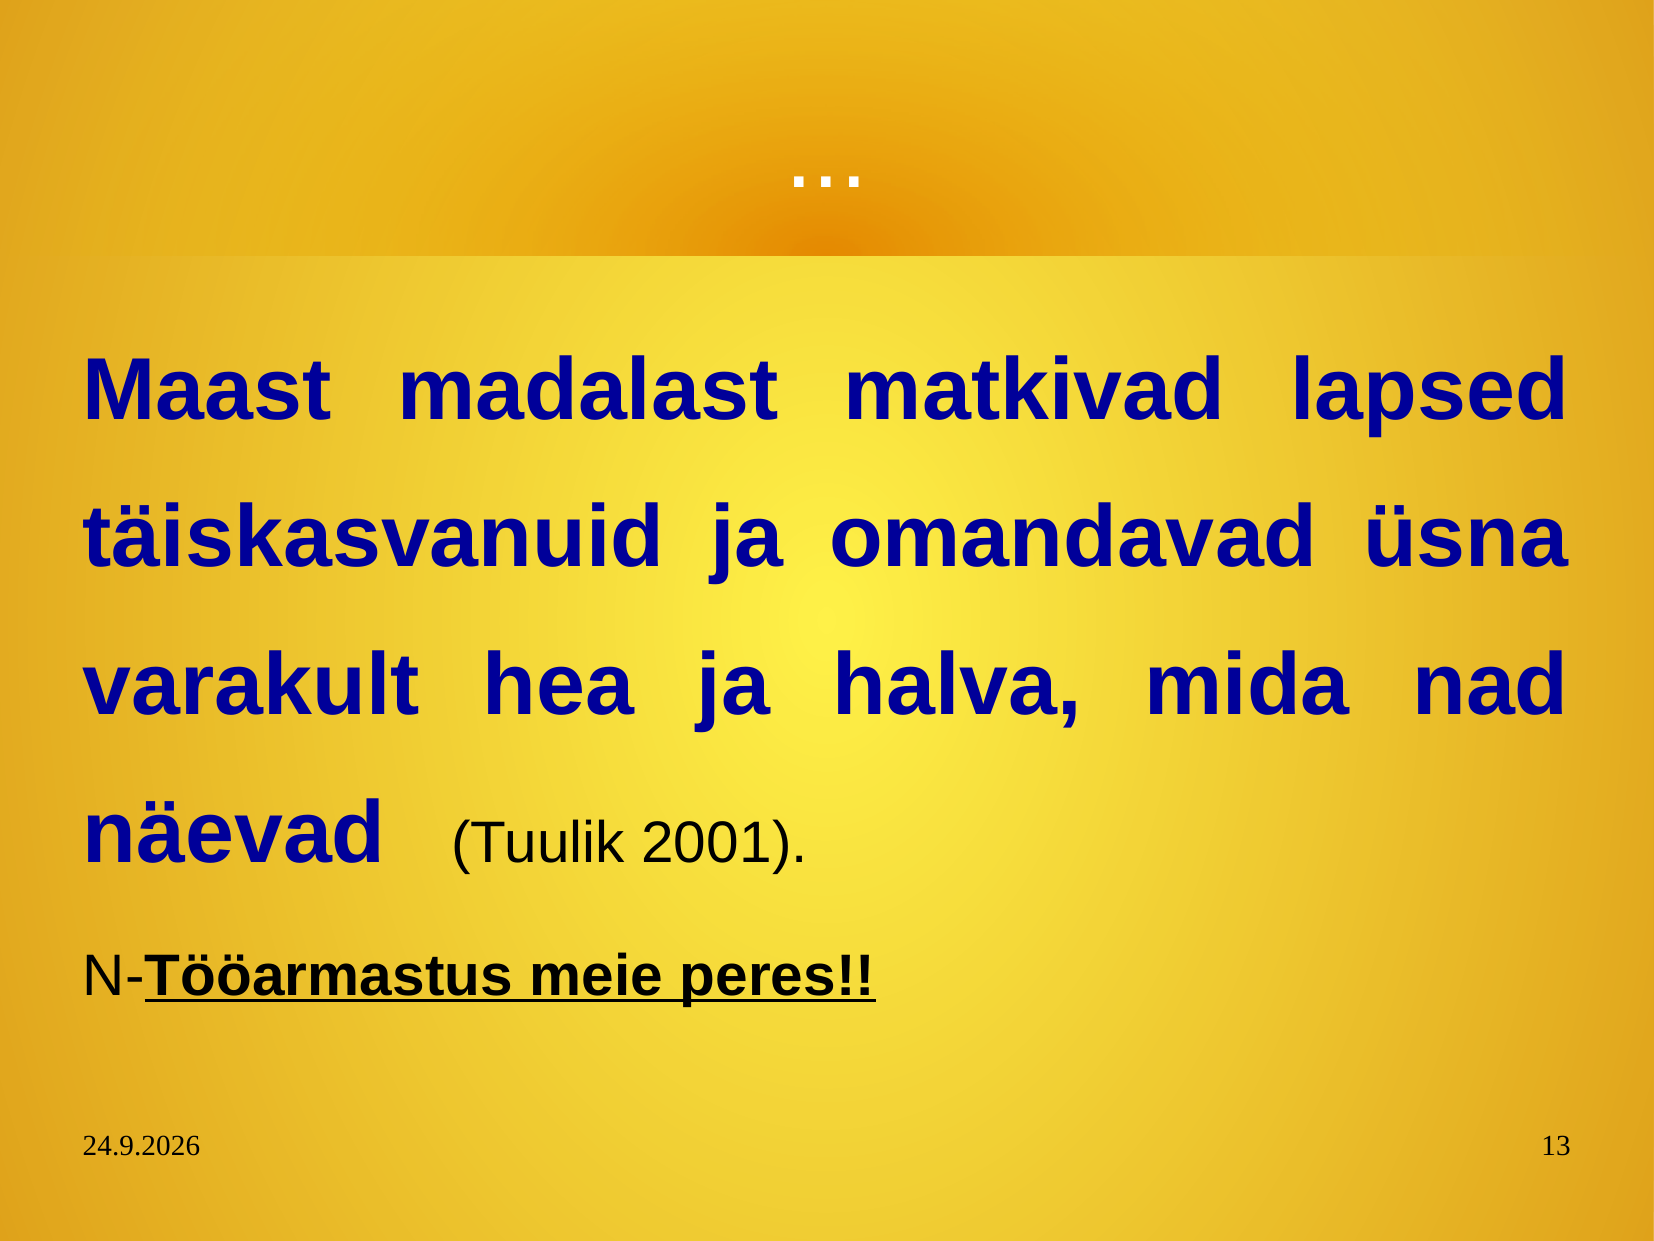

# ...
Maast madalast matkivad lapsed täiskasvanuid ja omandavad üsna varakult hea ja halva, mida nad näevad (Tuulik 2001).
N-Tööarmastus meie peres!!
13